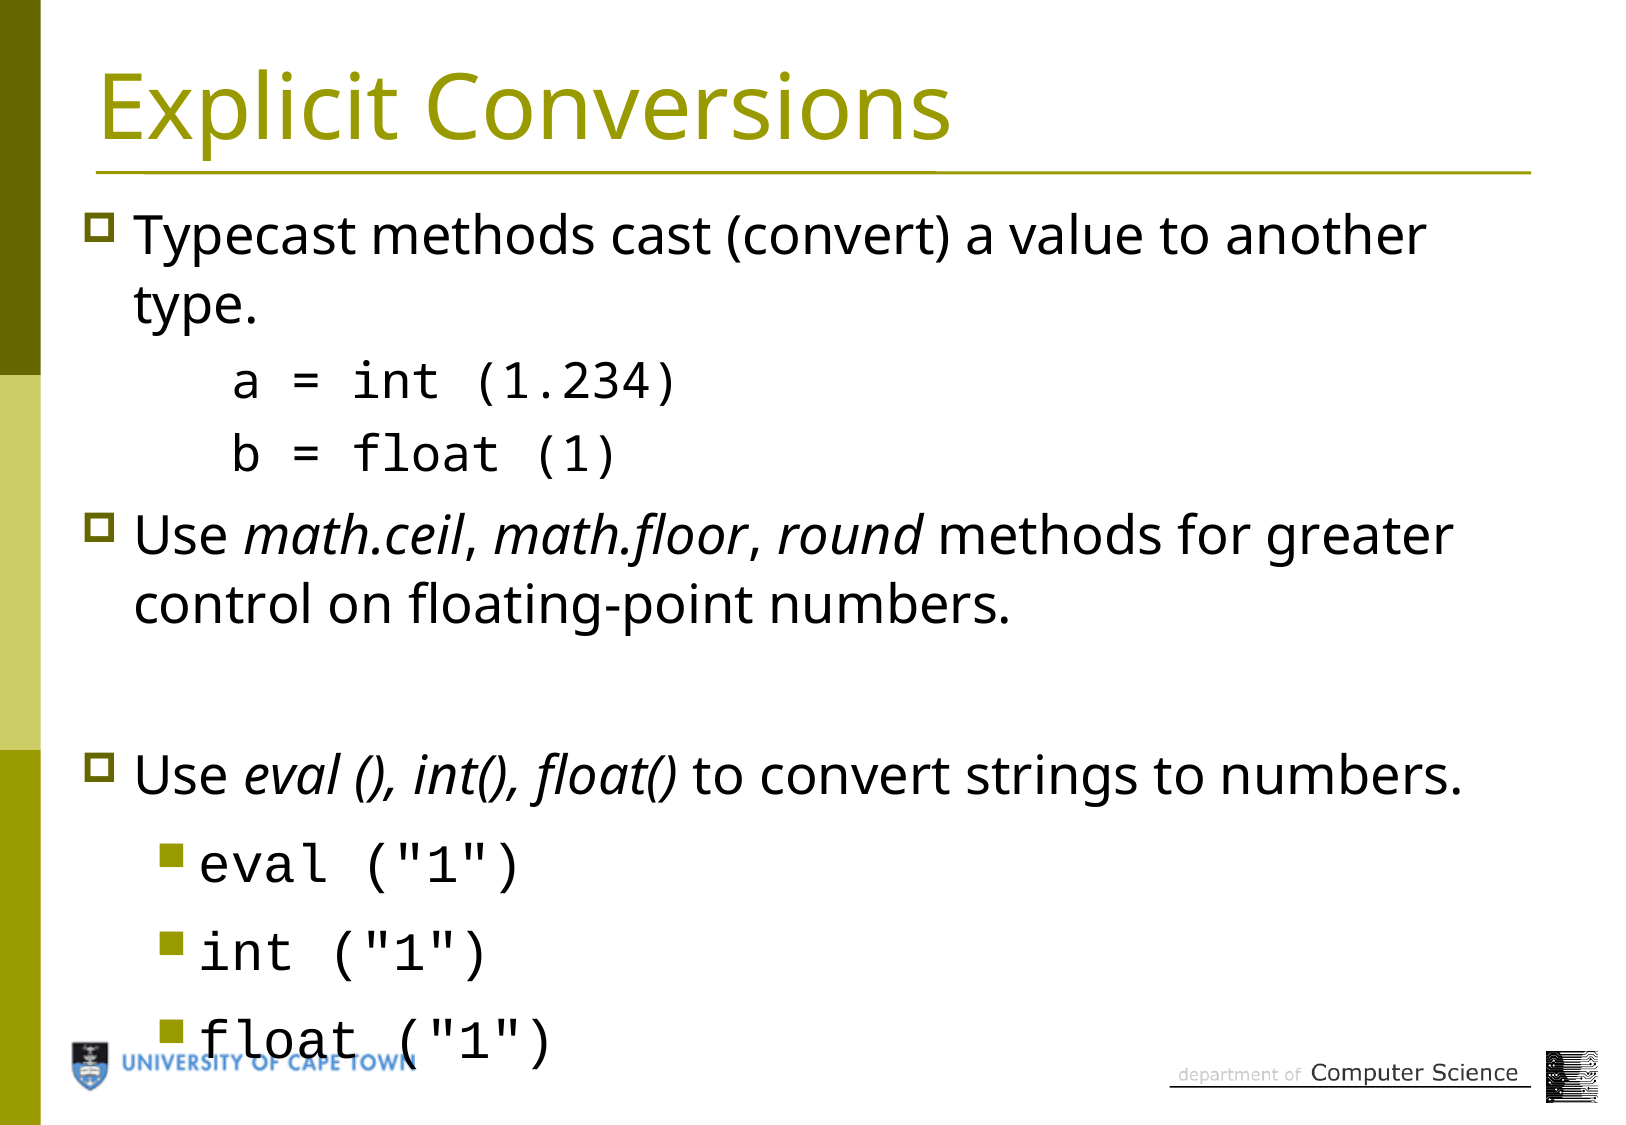

# Explicit Conversions
Typecast methods cast (convert) a value to another type.
a = int (1.234)
b = float (1)
Use math.ceil, math.floor, round methods for greater control on floating-point numbers.
Use eval (), int(), float() to convert strings to numbers.
eval ("1")
int ("1")
float ("1")